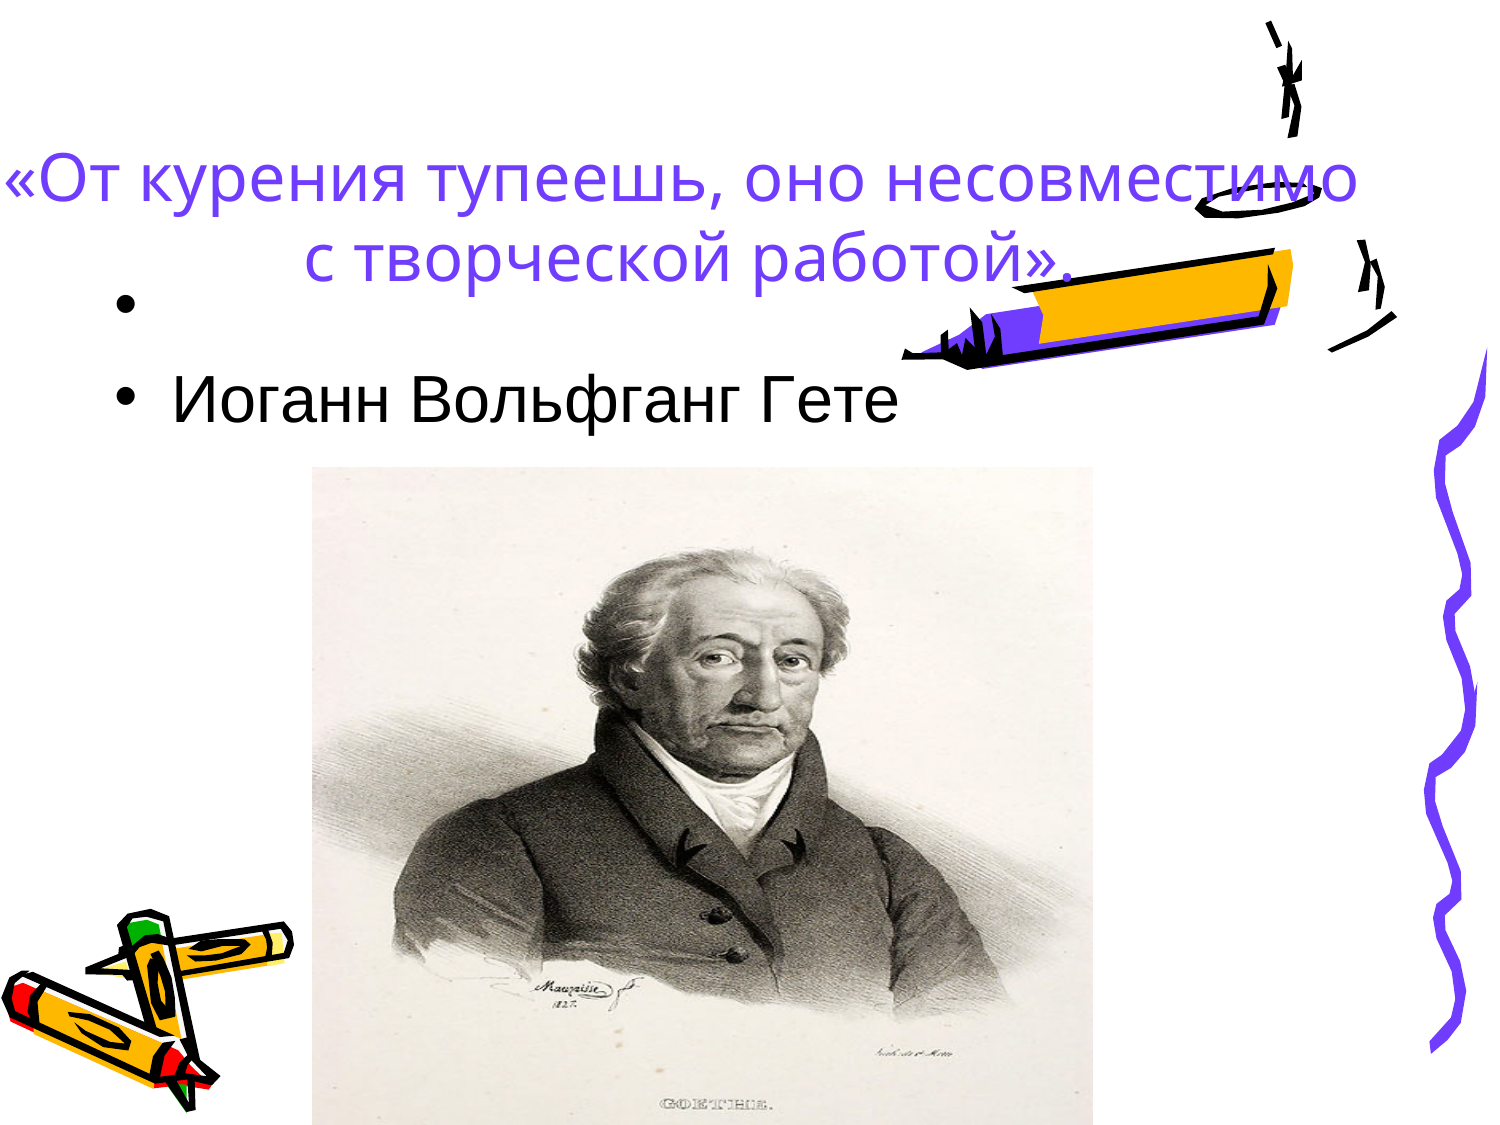

# «От курения тупеешь, оно несовместимо с творческой работой».
Иоганн Вольфганг Гете